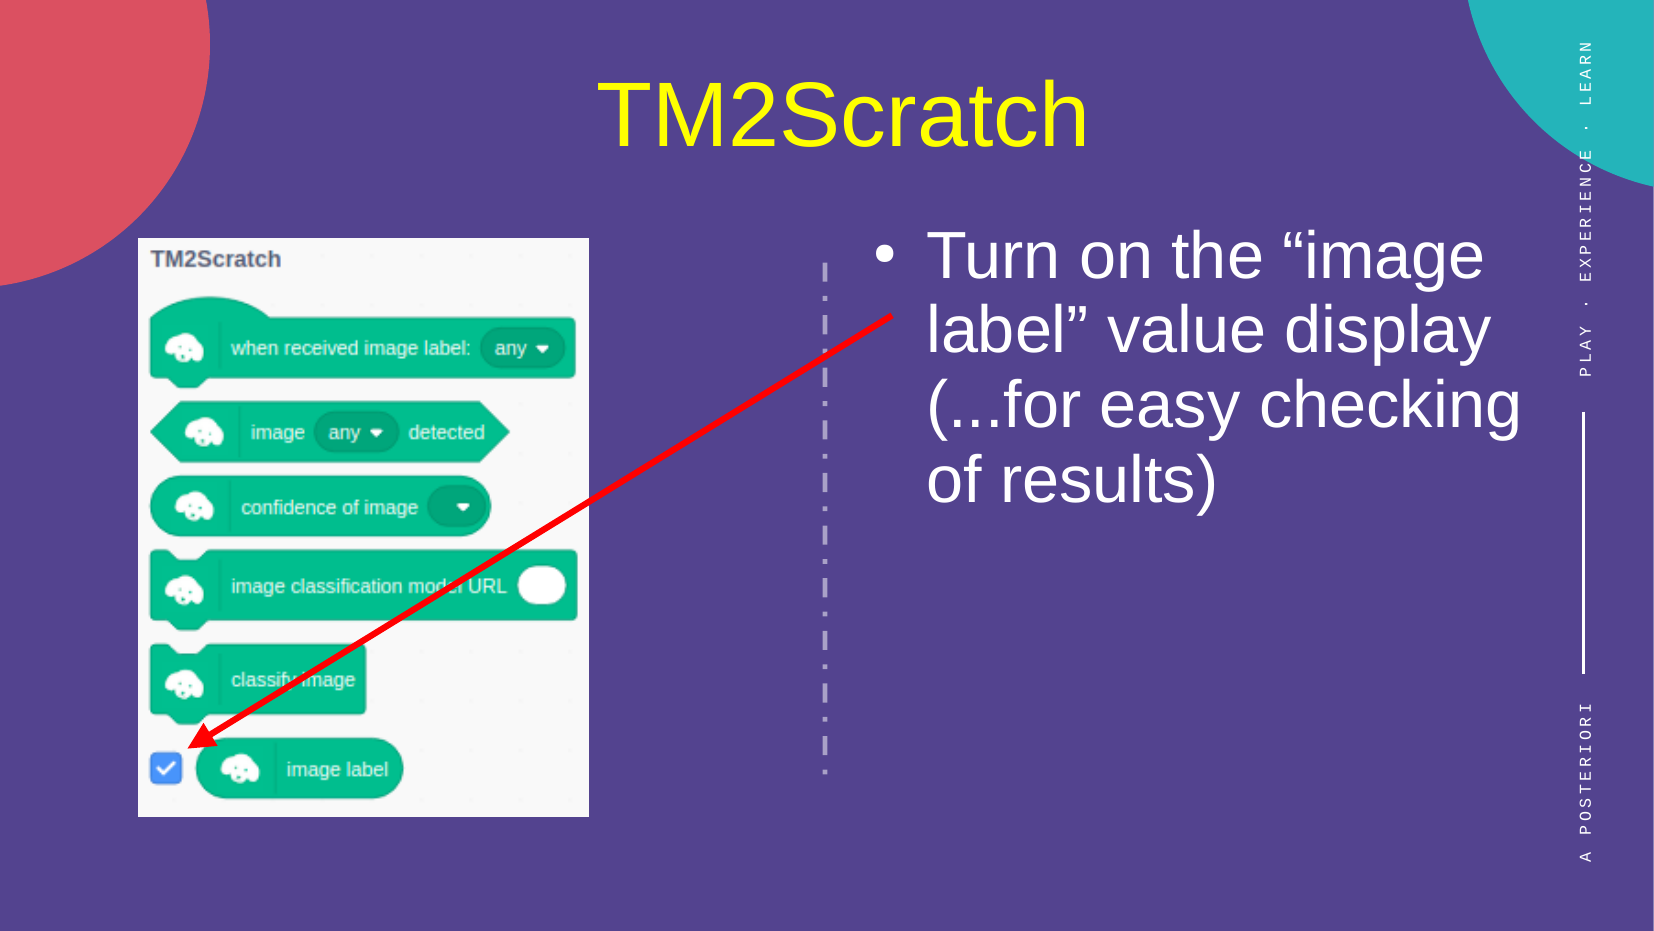

# TM2Scratch
Turn on the “image label” value display (...for easy checking of results)